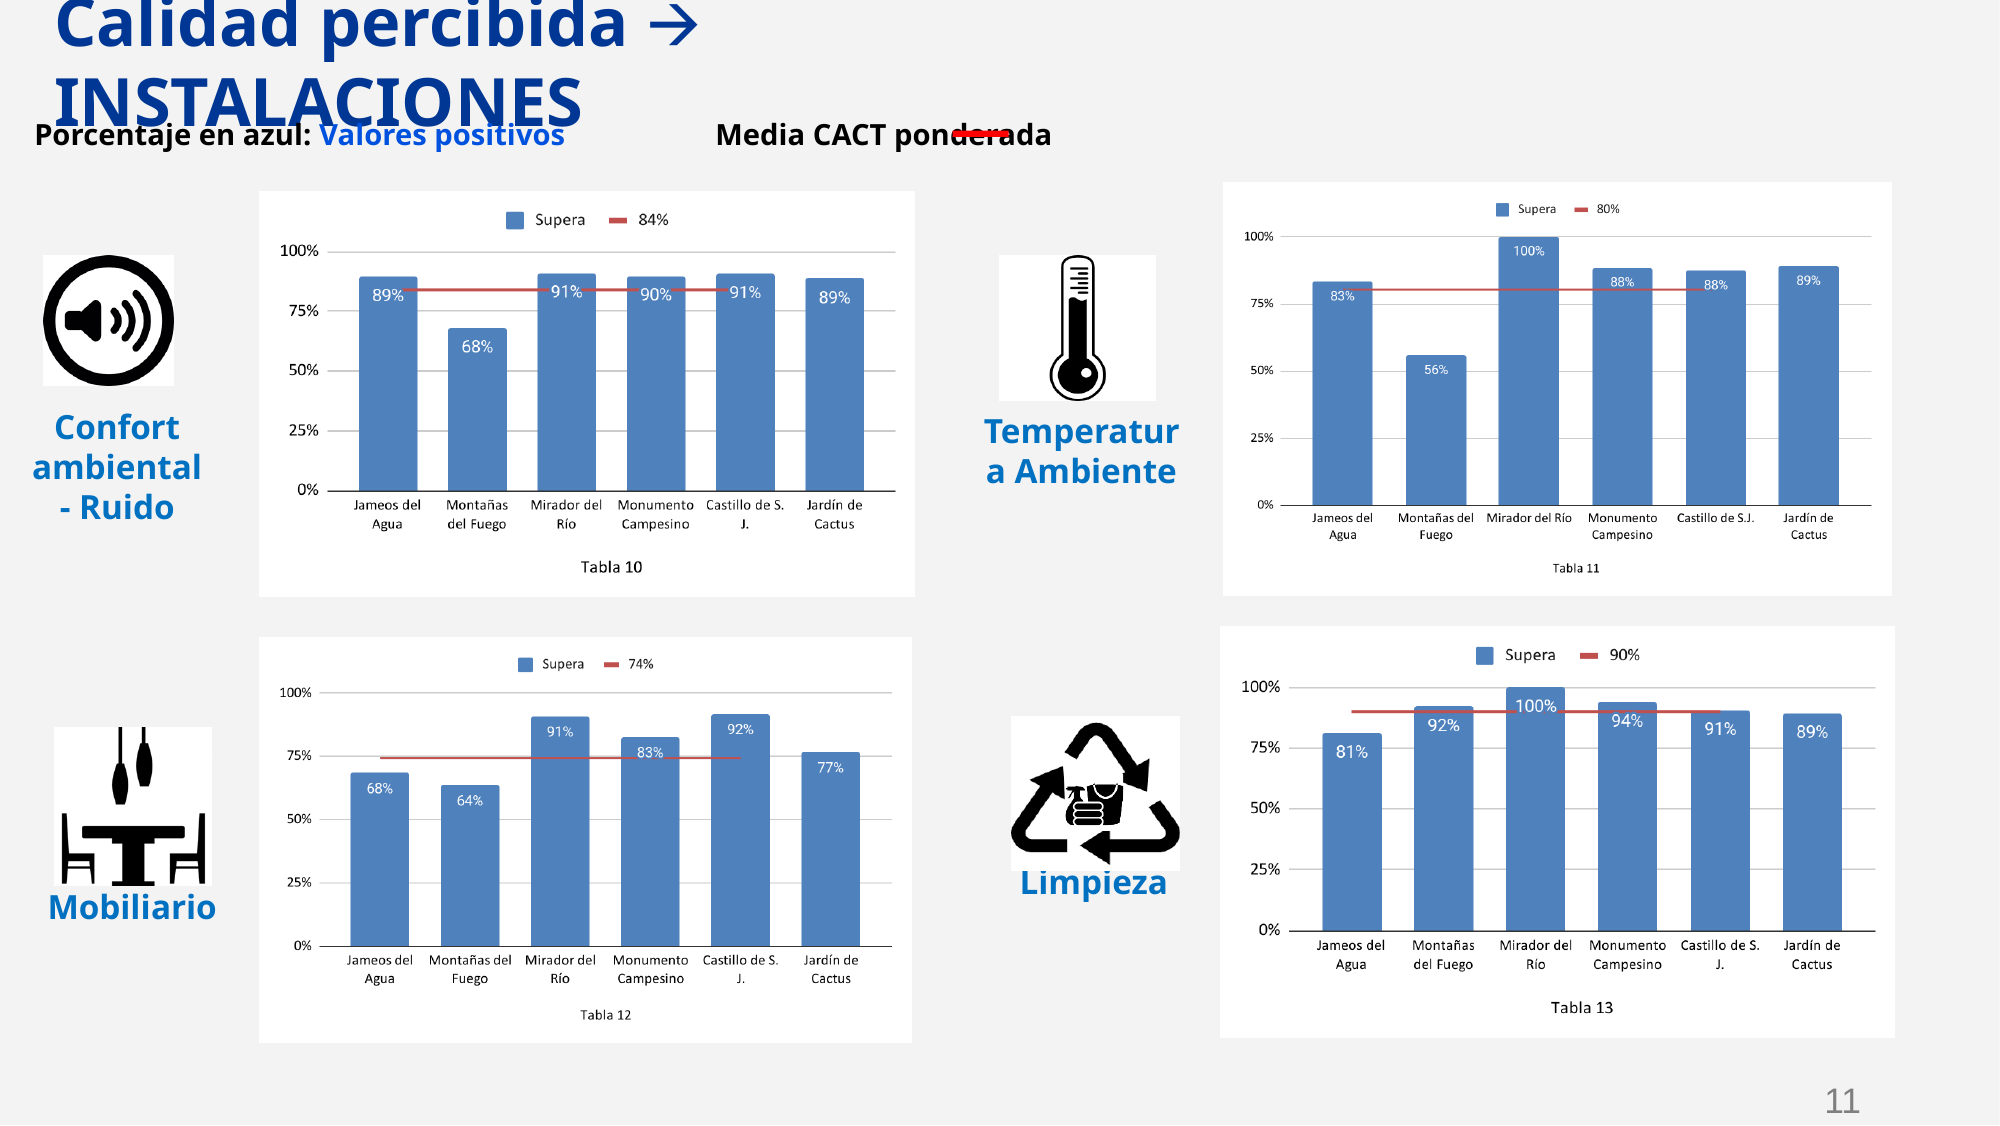

Calidad percibida 🡪 INSTALACIONES
 Porcentaje en azul: Valores positivos Media CACT ponderada
Confort ambiental - Ruido
Temperatura Ambiente
Limpieza
Mobiliario